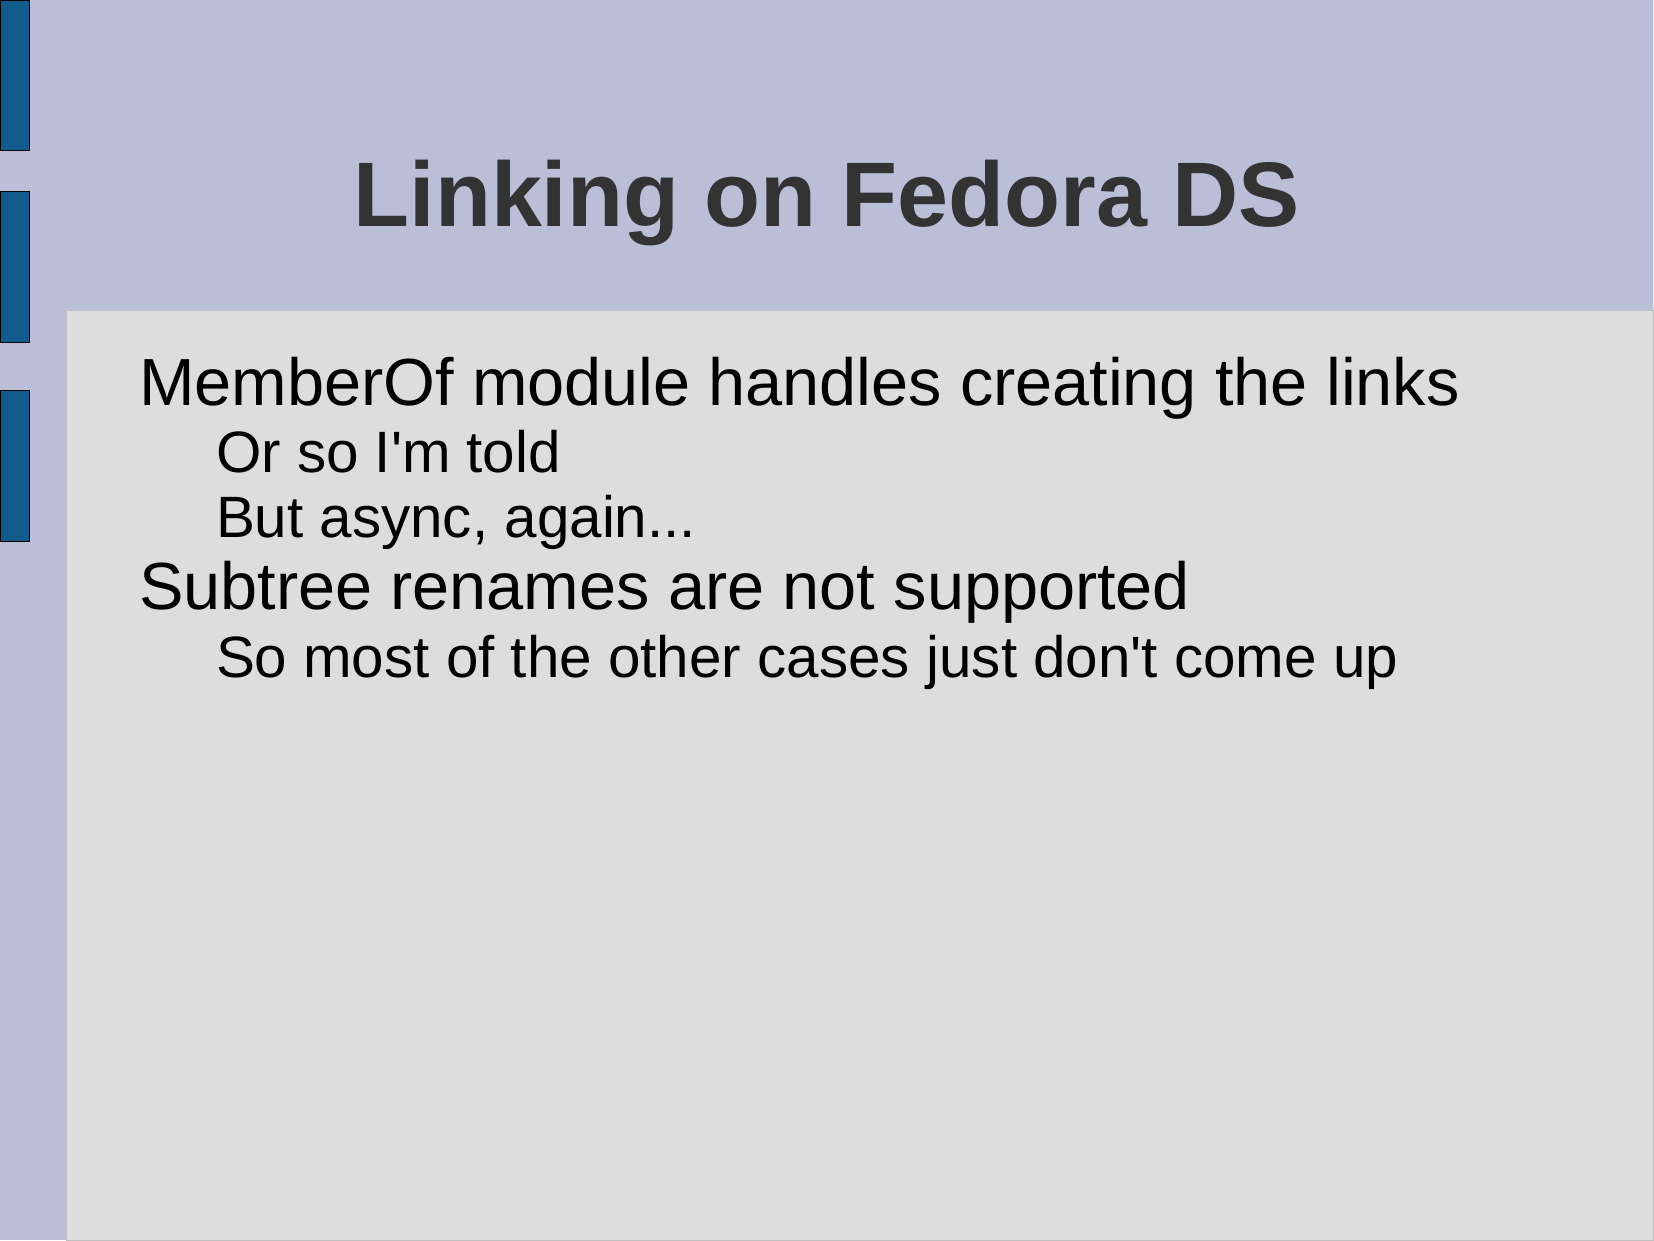

# Linking on Fedora DS
MemberOf module handles creating the links
Or so I'm told
But async, again...
Subtree renames are not supported
So most of the other cases just don't come up